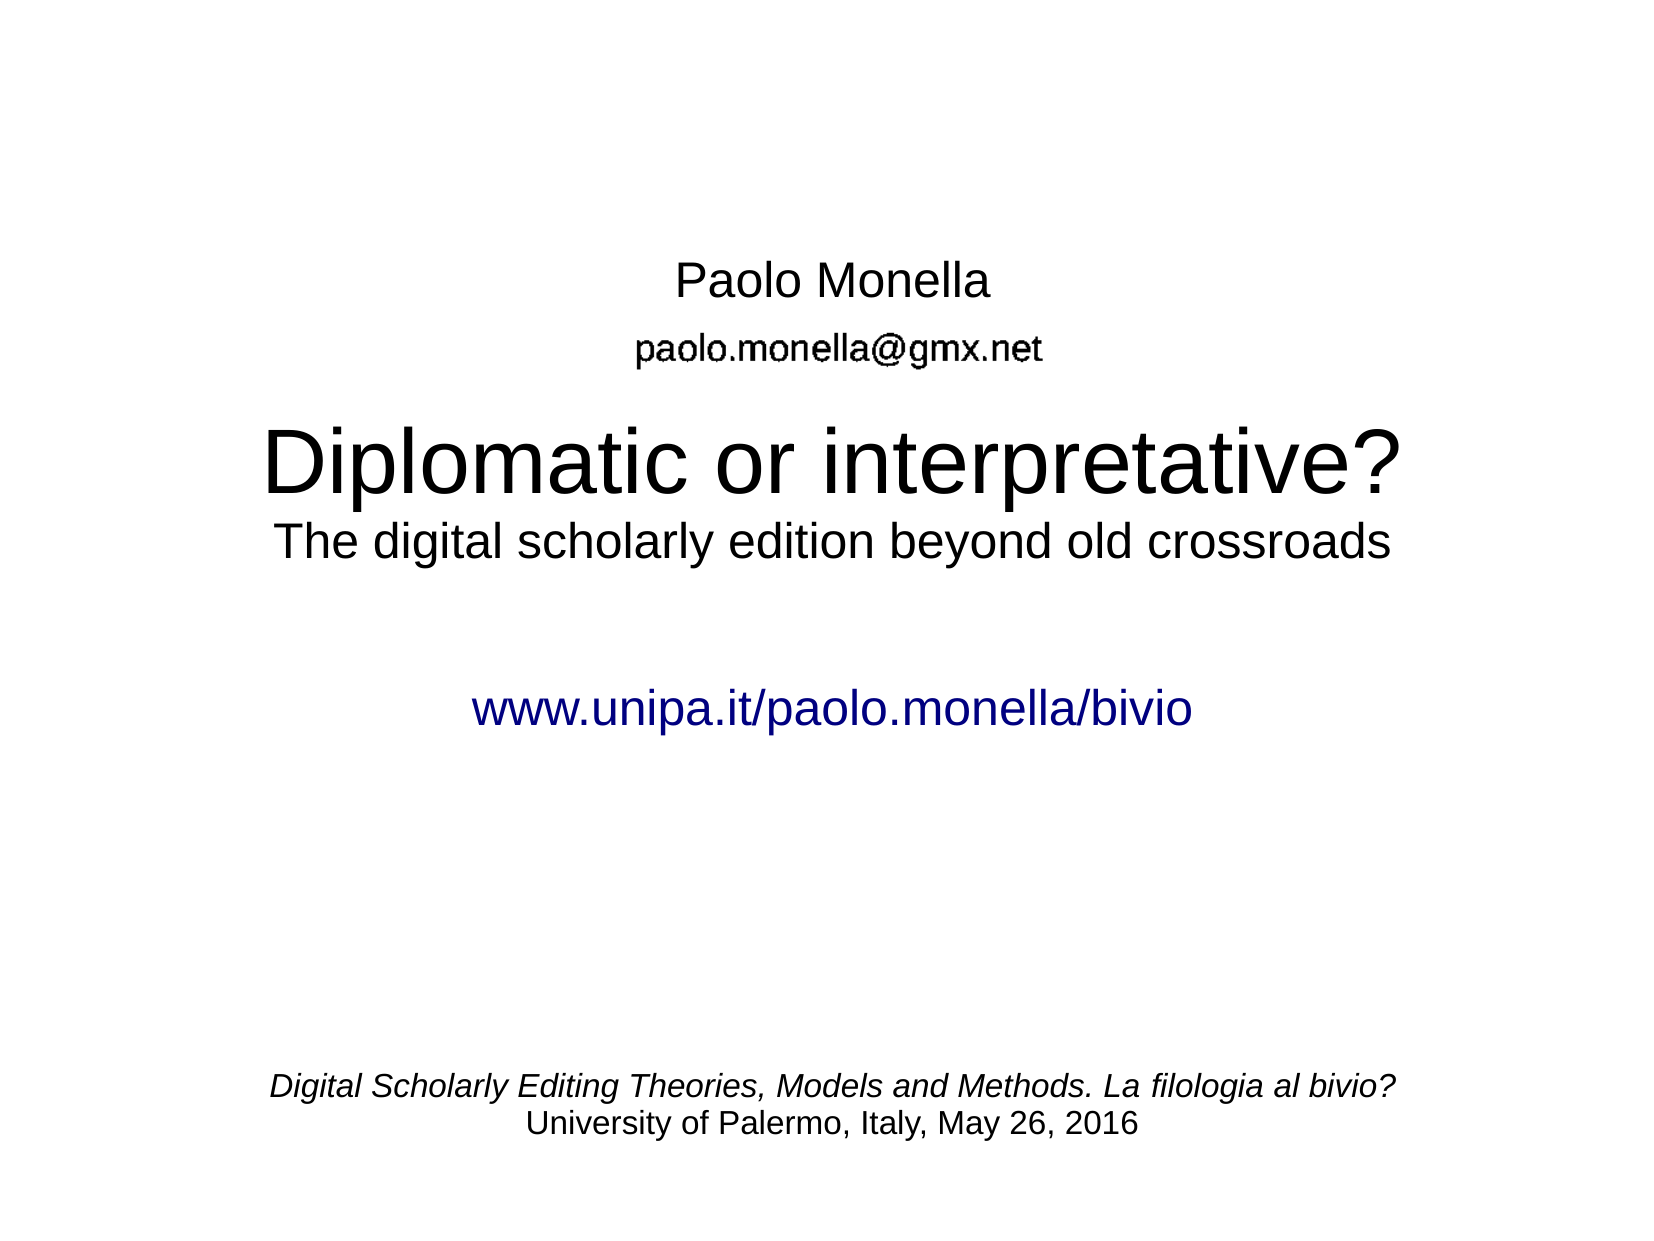

# Paolo Monella Diplomatic or interpretative? The digital scholarly edition beyond old crossroads www.unipa.it/paolo.monella/bivio
Digital Scholarly Editing Theories, Models and Methods. La filologia al bivio?
University of Palermo, Italy, May 26, 2016